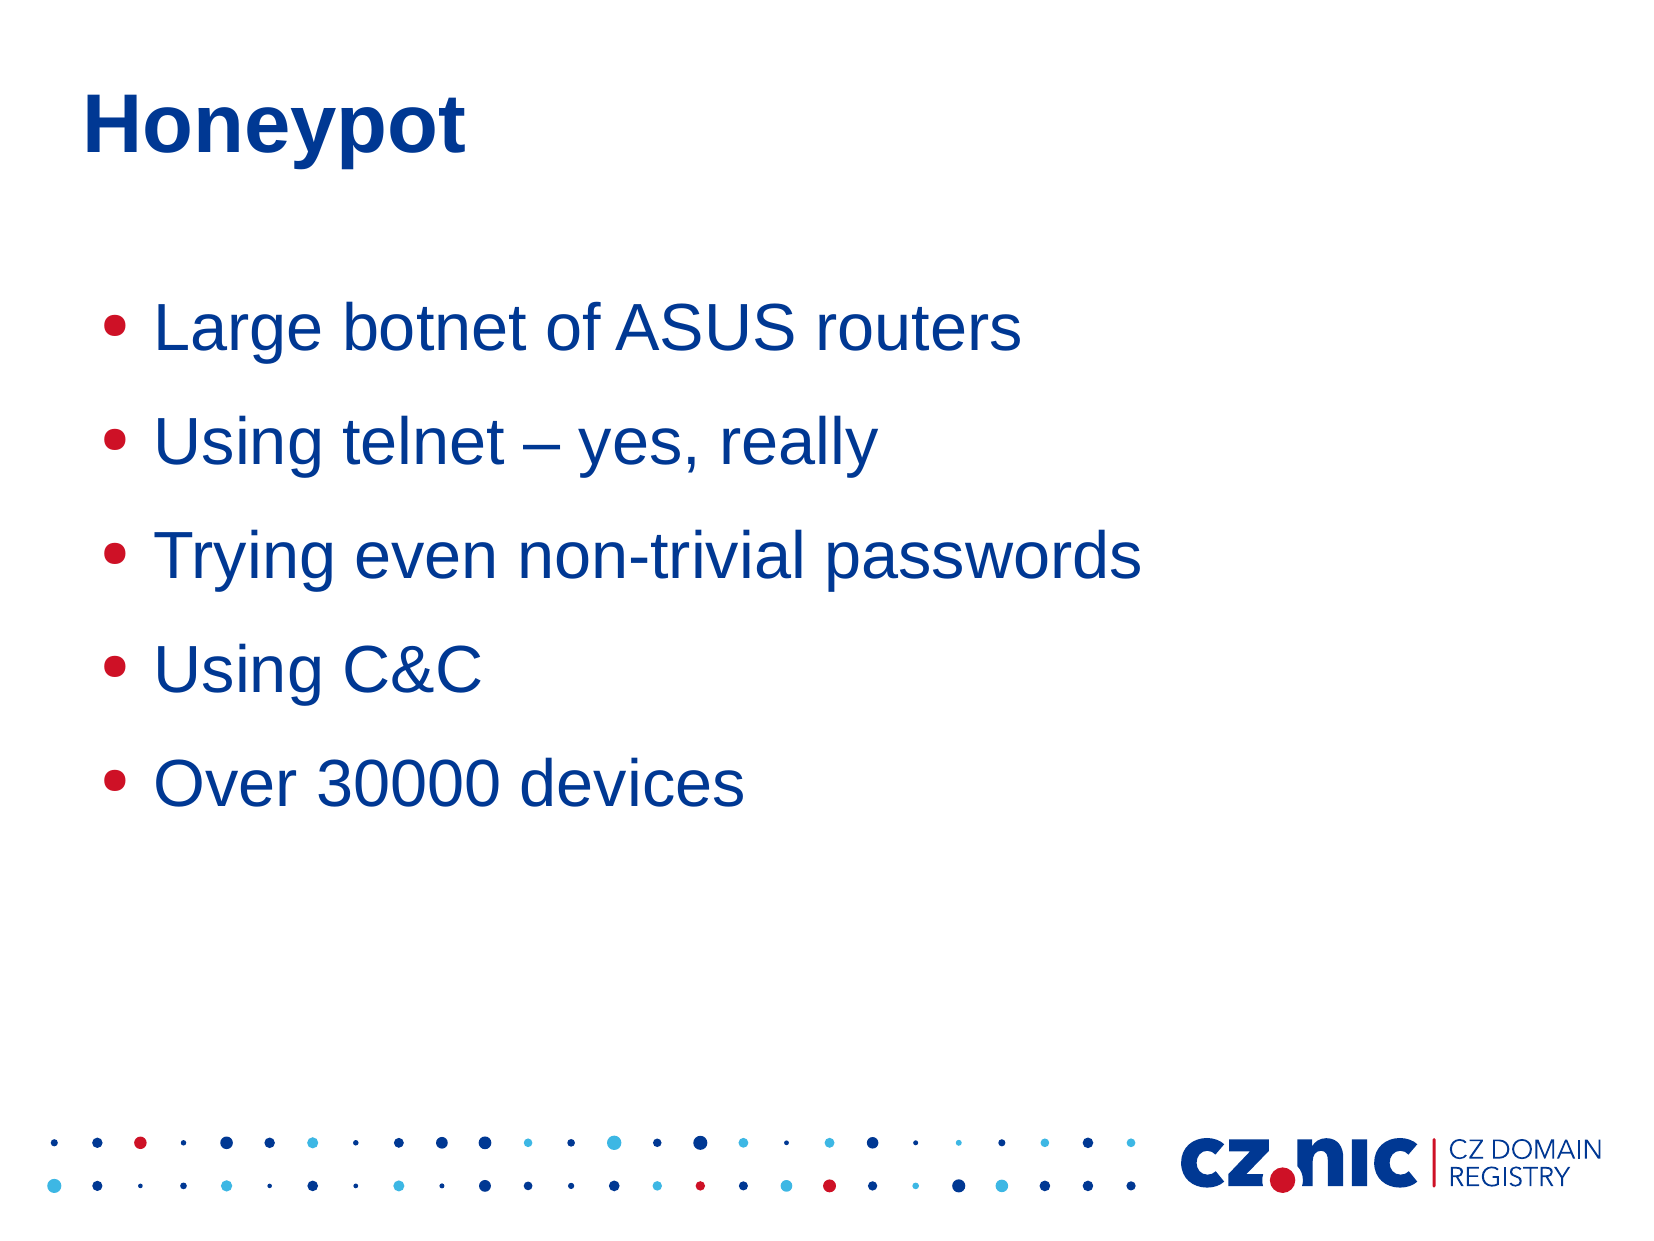

# Honeypot
Large botnet of ASUS routers
Using telnet – yes, really
Trying even non-trivial passwords
Using C&C
Over 30000 devices